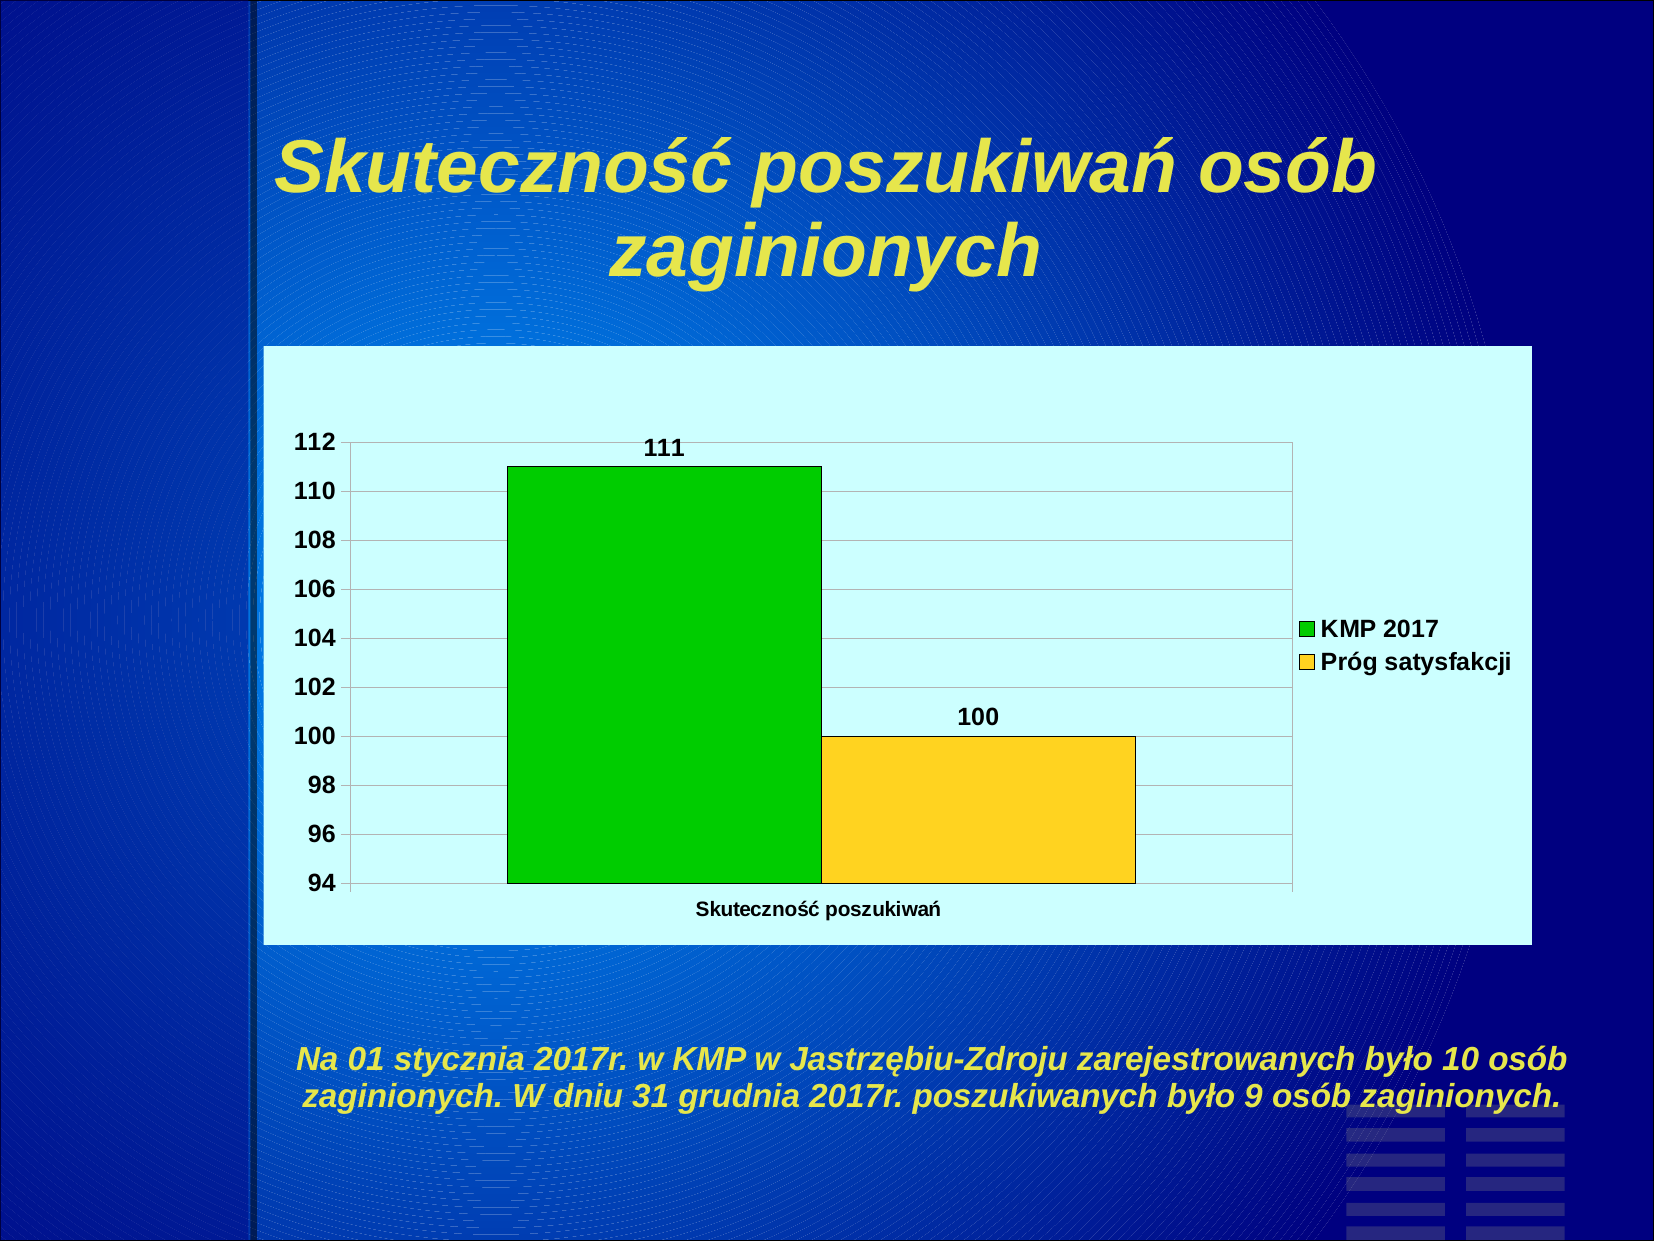

# Skuteczność poszukiwań osób zaginionych
### Chart
| Category | KMP 2017 | Próg satysfakcji |
|---|---|---|
| Skuteczność poszukiwań | 111.0 | 100.0 |Na 01 stycznia 2017r. w KMP w Jastrzębiu-Zdroju zarejestrowanych było 10 osób zaginionych. W dniu 31 grudnia 2017r. poszukiwanych było 9 osób zaginionych.